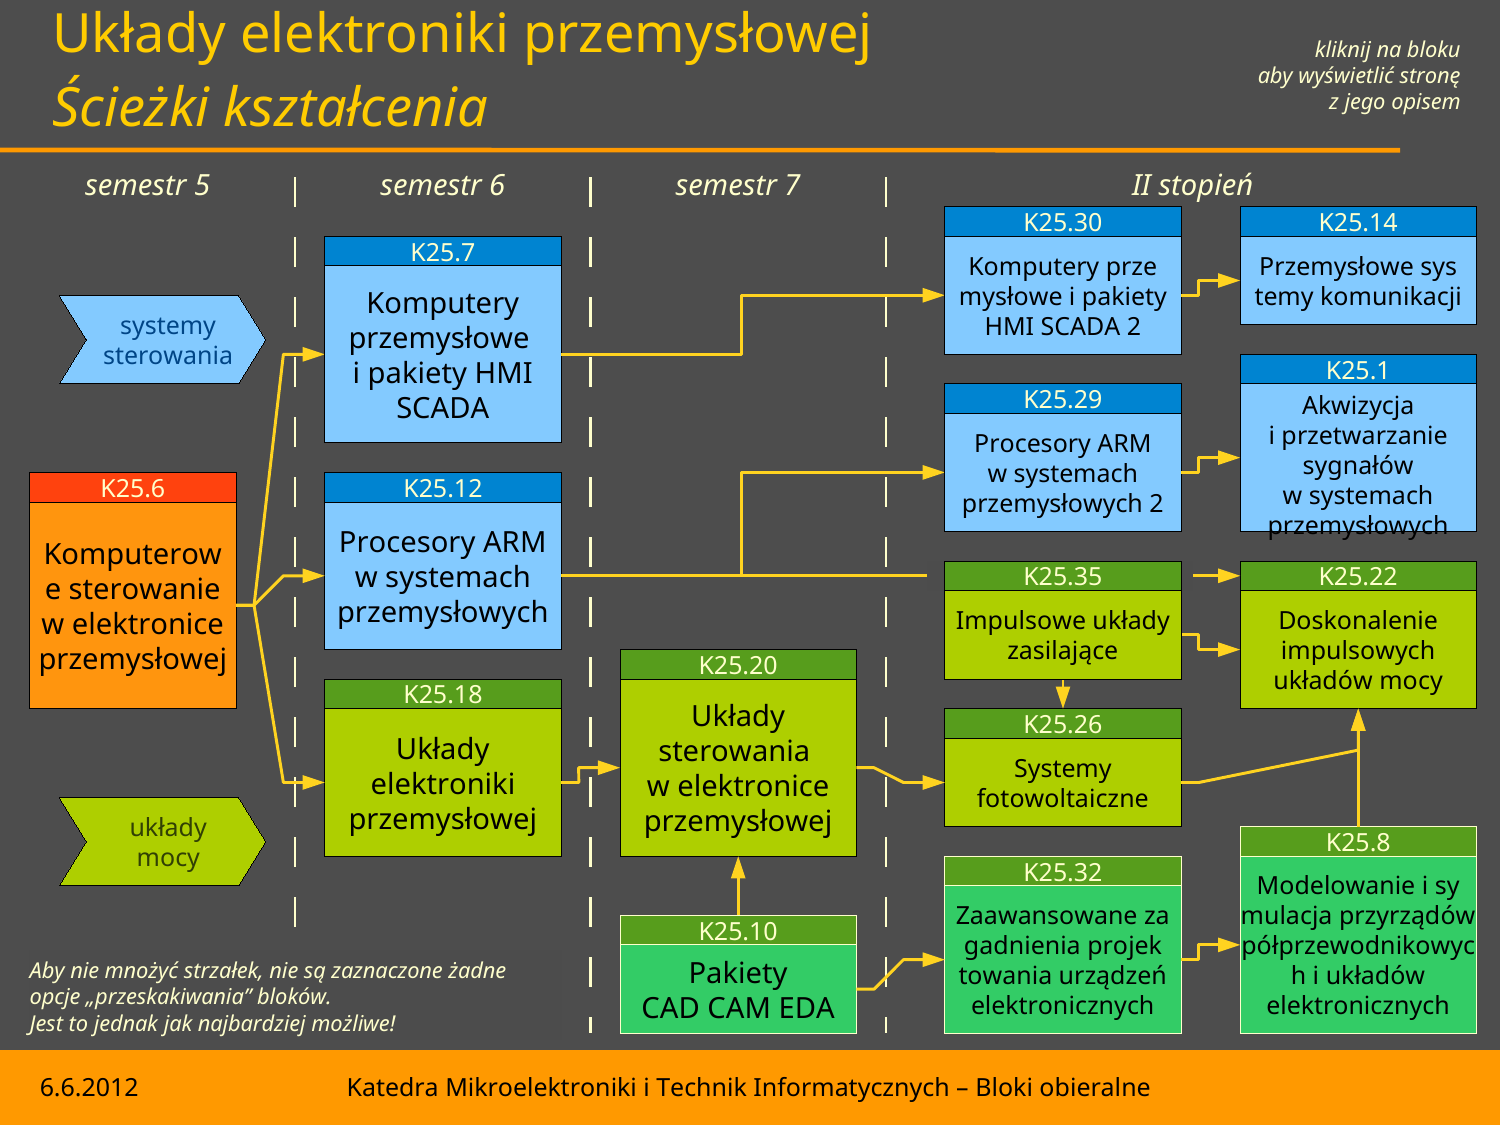

# Układy elektroniki przemysłowej Ścieżki kształcenia
kliknij na bloku
aby wyświetlić stronę
z jego opisem
semestr 6
semestr 7
II stopień
semestr 5
K25.30
K25.14
K25.7
Komputery prze­mysłowe i pakiety HMI SCADA 2
Przemysłowe sys­temy komunikacji
Komputery przemysłowe
i pakiety HMI SCADA
systemy
sterowania
K25.1
K25.29
Akwizycja i przetwa­rzanie sygnałów w systemach przemysłowych
Procesory ARM w systemach przemysłowych 2
K25.6
K25.12
Komputerowe sterowanie w elektronice przemysłowej
Procesory ARM w systemach przemysłowych
K25.35
K25.22
Impulsowe układy zasilające
Doskonalenie
impulsowych układów mocy
K25.20
K25.18
Układy sterowania
w elektronice przemysłowej
Układy elektroniki przemysłowej
K25.26
Systemy fotowoltaiczne
układy
mocy
K25.8
K25.32
Modelowanie i sy­mulacja przyrządów półprzewodnikowych i układów elektronicznych
Zaawansowane za­gadnienia projek­towania urządzeń elektronicznych
K25.10
Pakiety
CAD CAM EDA
Aby nie mnożyć strzałek, nie są zaznaczone żadne opcje „przeskakiwania” bloków.
Jest to jednak jak najbardziej możliwe!
6.6.2012
Katedra Mikroelektroniki i Technik Informatycznych – Bloki obieralne